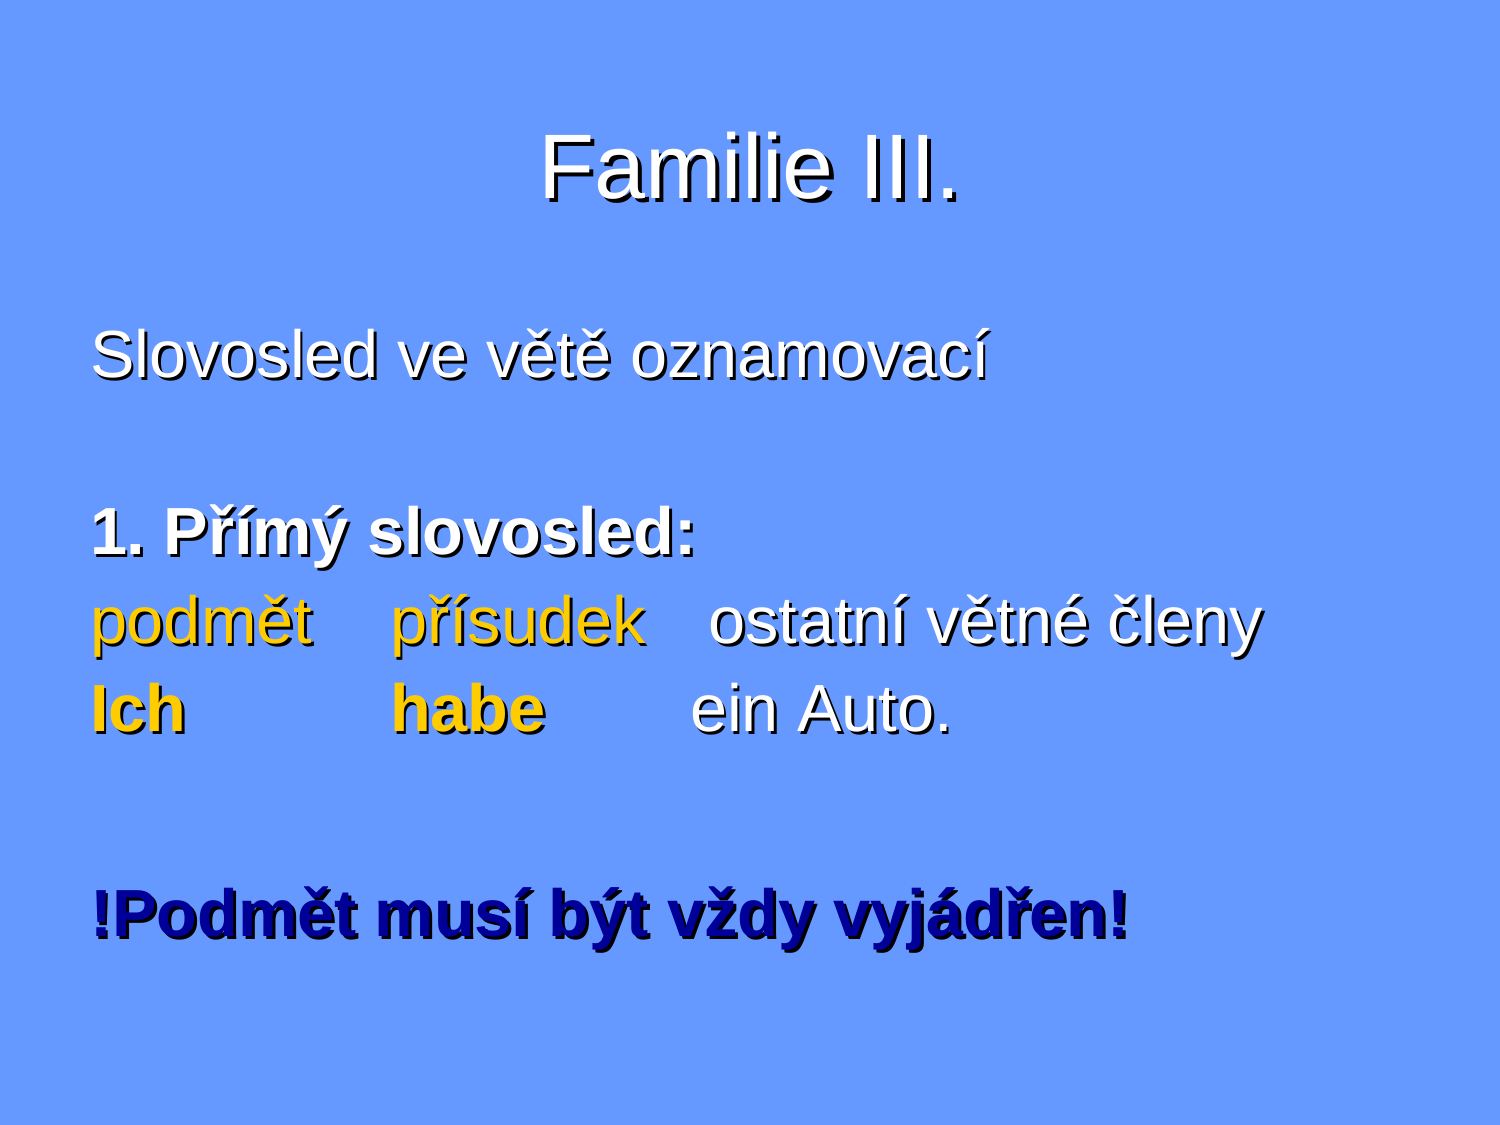

# Familie III.
Slovosled ve větě oznamovací
1. Přímý slovosled:
podmět	přísudek	 ostatní větné členy
Ich 	 	habe	ein Auto.
!Podmět musí být vždy vyjádřen!